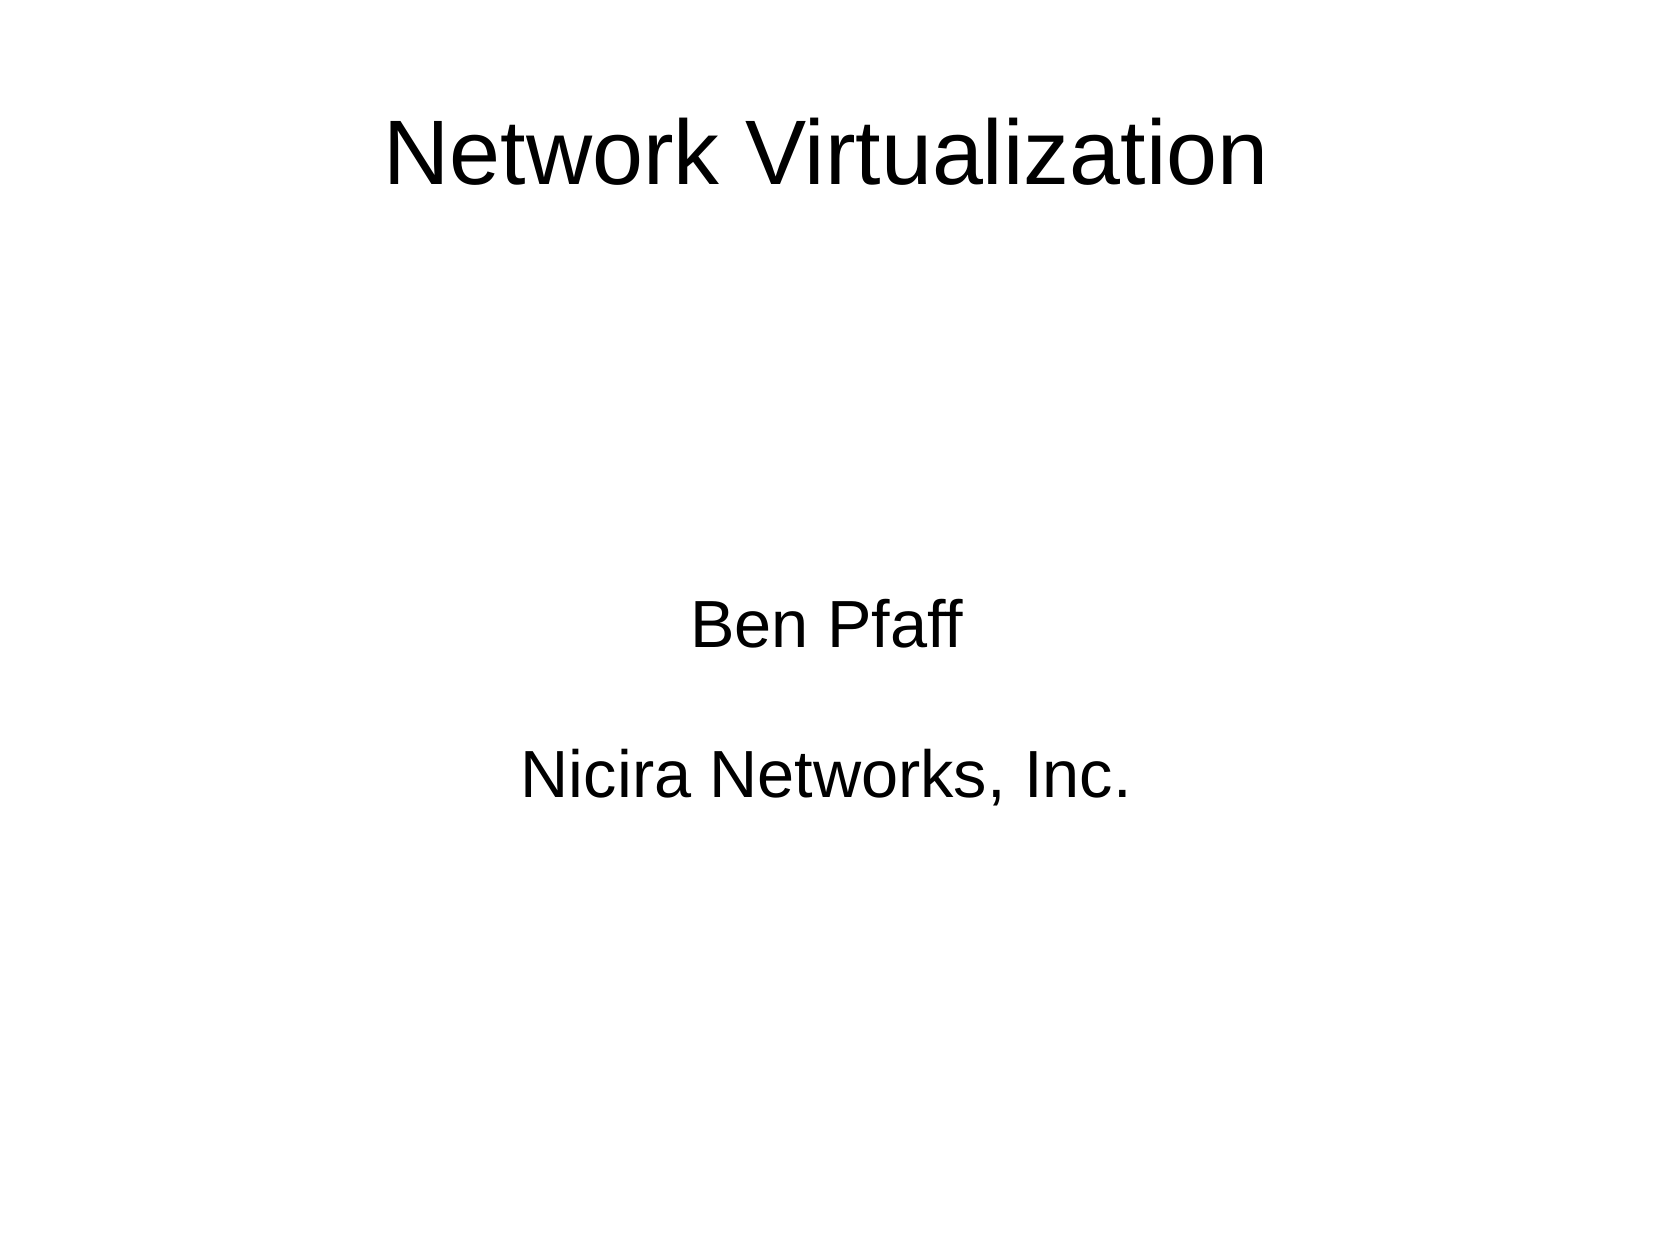

# Network Virtualization
Ben Pfaff
Nicira Networks, Inc.